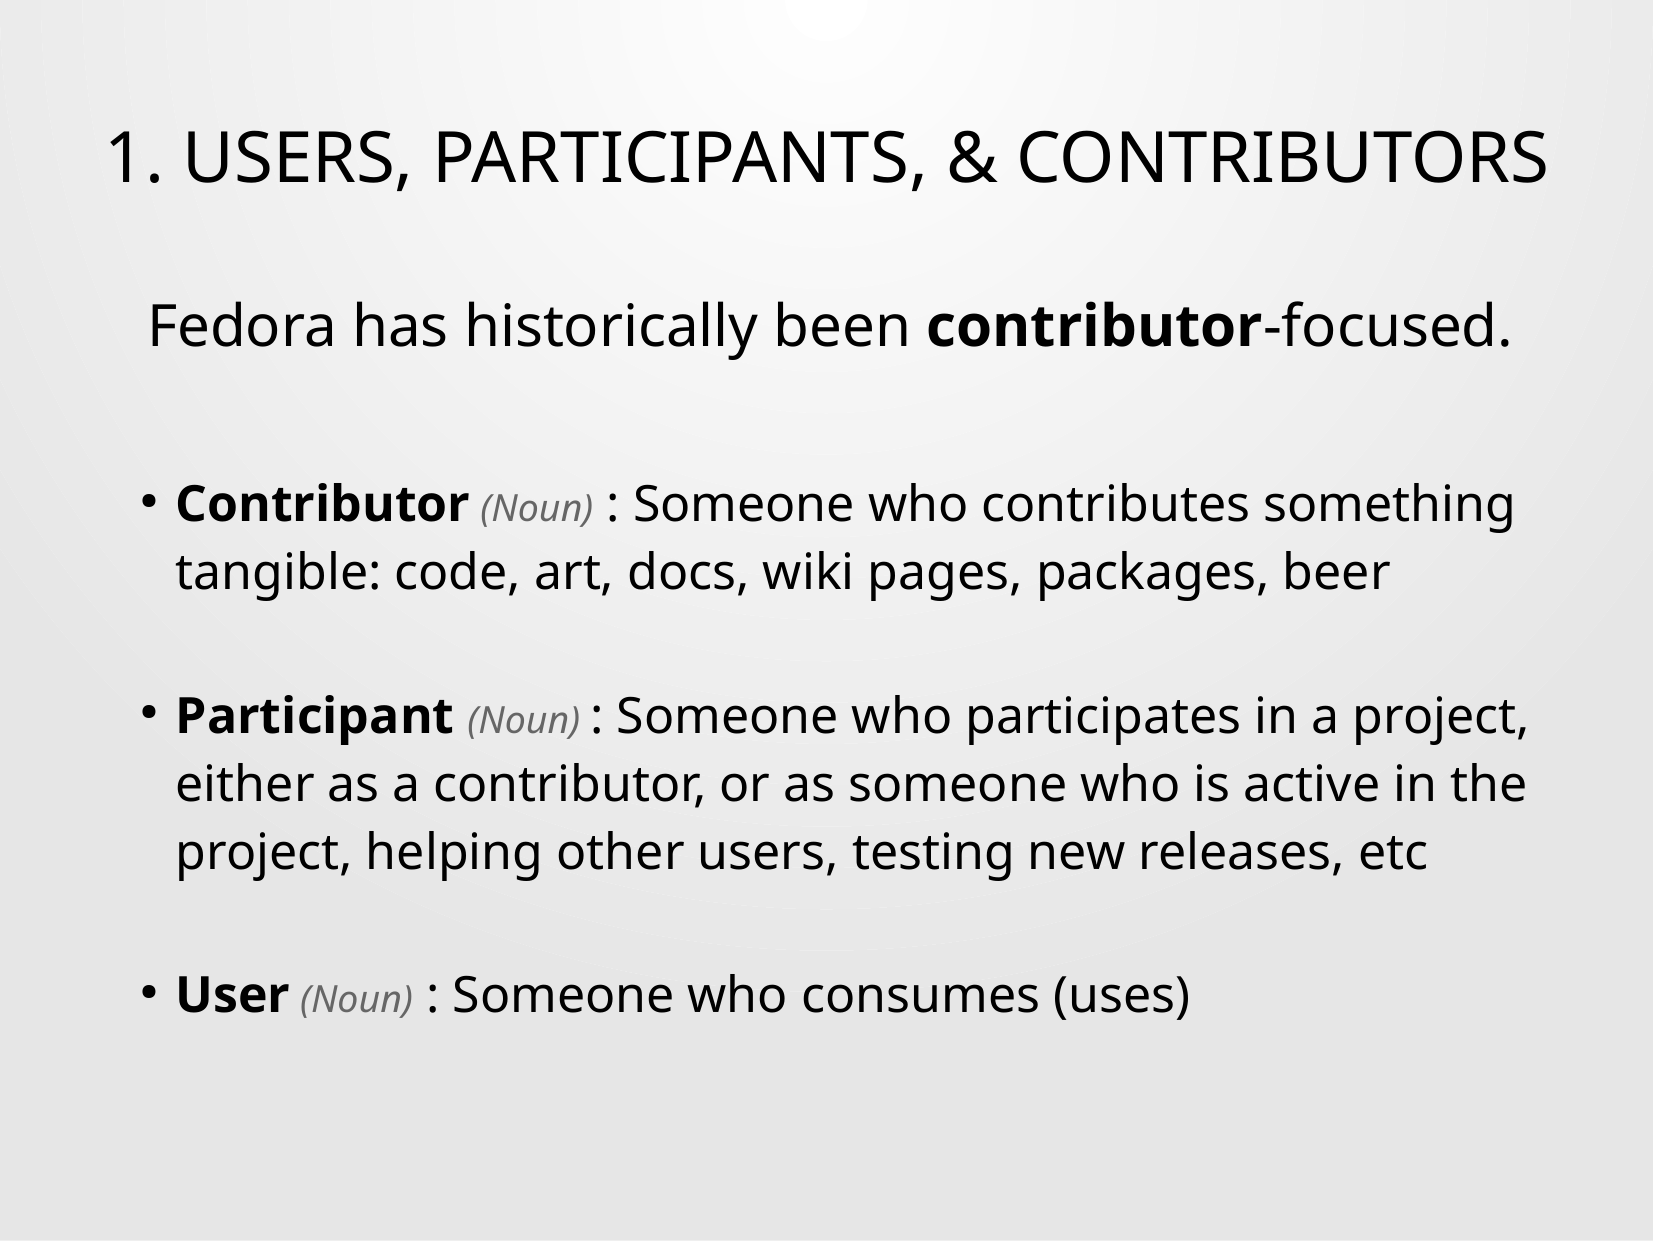

1. USERS, PARTICIPANTS, & CONTRIBUTORS
Fedora has historically been contributor-focused.
Contributor (Noun) : Someone who contributes something
tangible: code, art, docs, wiki pages, packages, beer
Participant (Noun) : Someone who participates in a project,
either as a contributor, or as someone who is active in the
project, helping other users, testing new releases, etc
User (Noun) : Someone who consumes (uses)